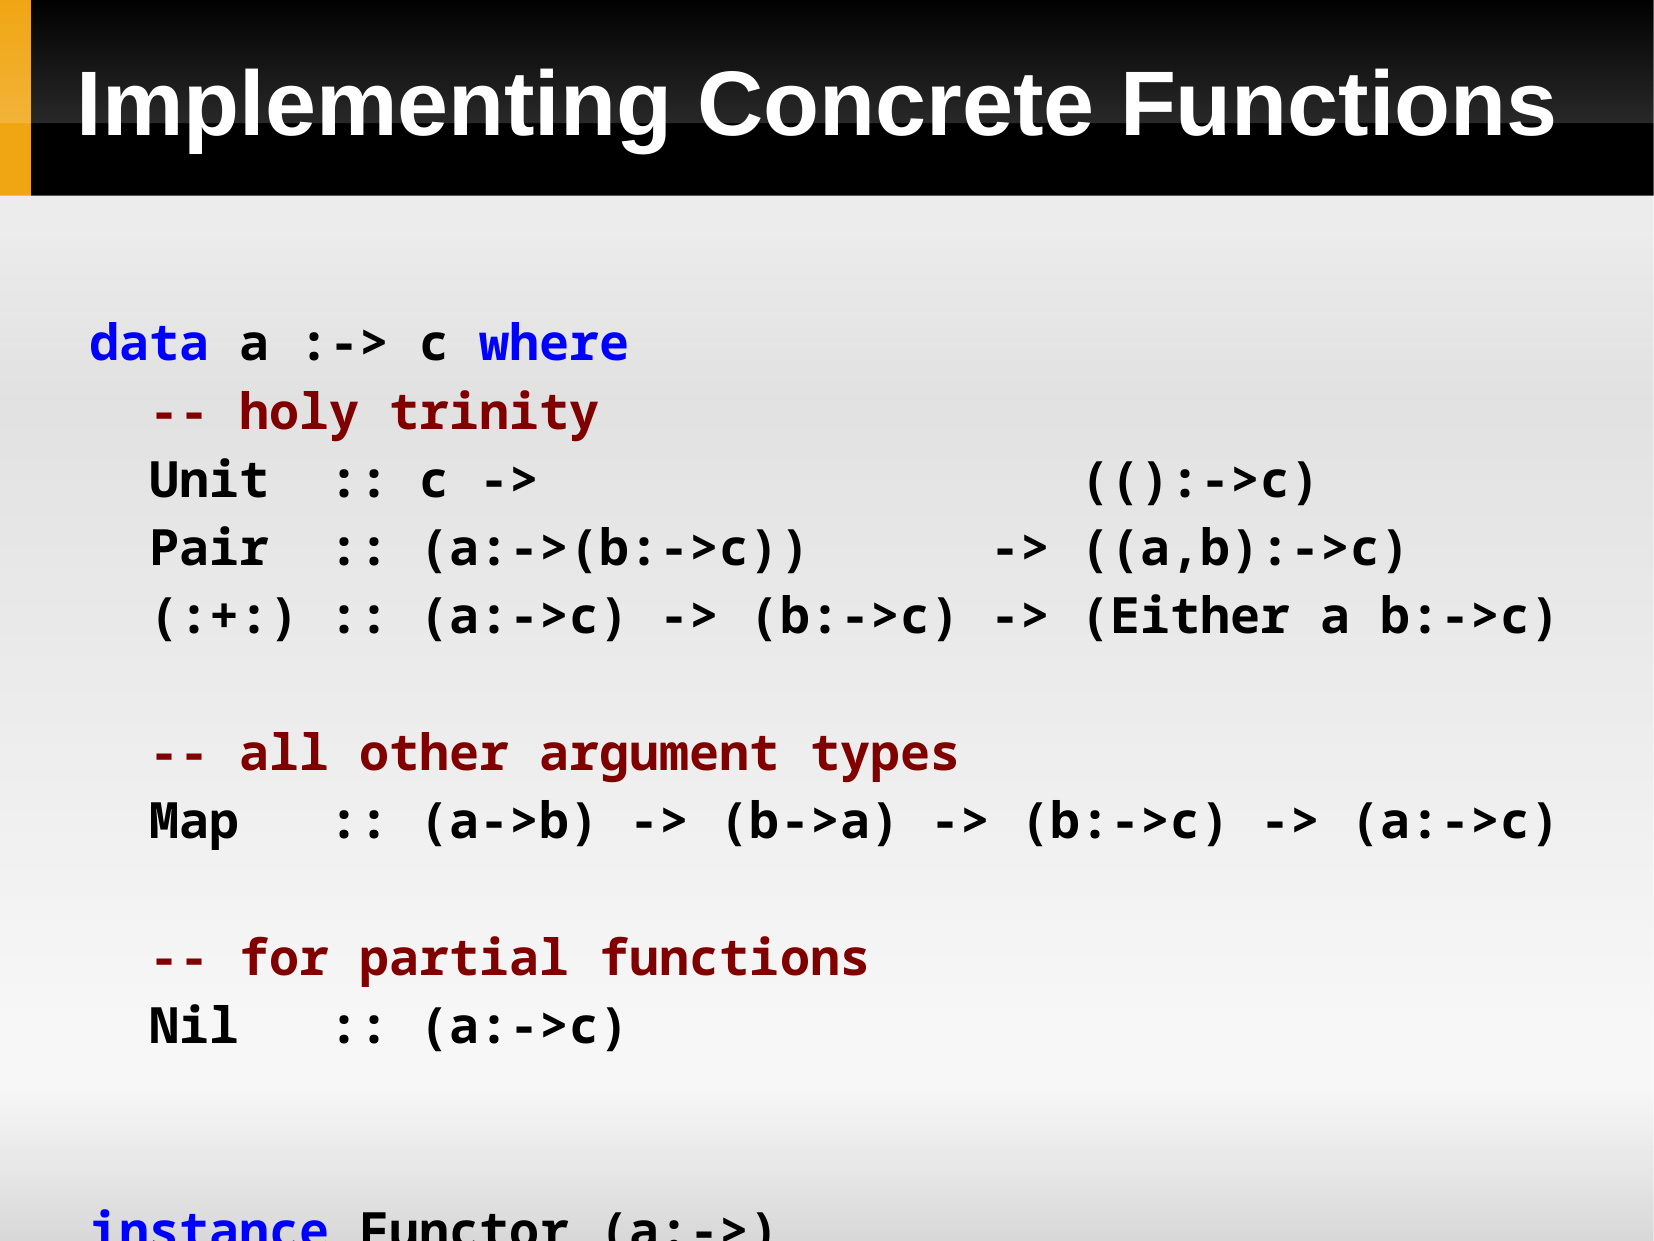

# Implementing Concrete Functions
data a :-> c where
 -- holy trinity
 Unit :: c -> (():->c)
 Pair :: (a:->(b:->c)) -> ((a,b):->c)
 (:+:) :: (a:->c) -> (b:->c) -> (Either a b:->c)
 -- all other argument types
 Map :: (a->b) -> (b->a) -> (b:->c) -> (a:->c)
 -- for partial functions
 Nil :: (a:->c)
instance Functor (a:->)